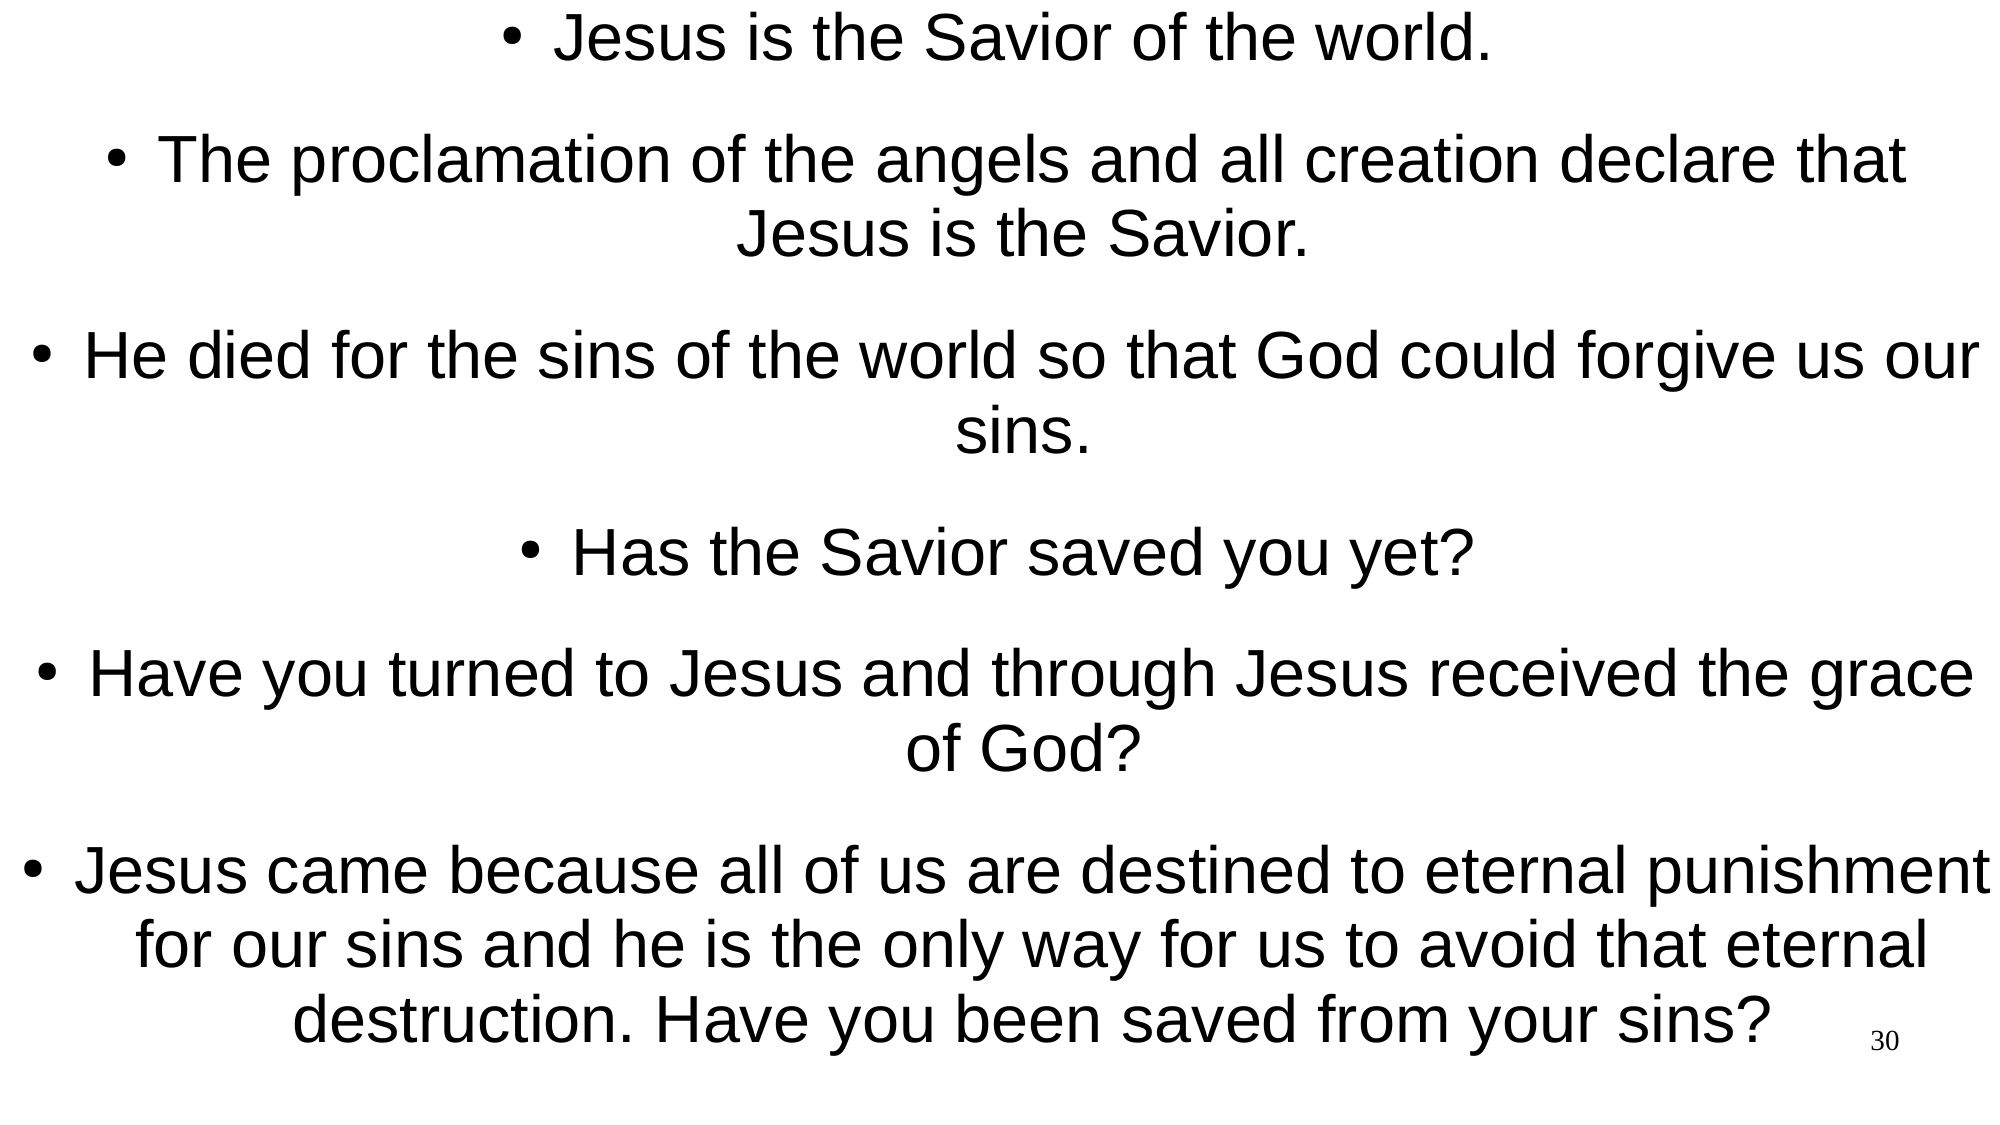

# Jesus is the Savior of the world.
The proclamation of the angels and all creation declare that Jesus is the Savior.
He died for the sins of the world so that God could forgive us our sins.
Has the Savior saved you yet?
Have you turned to Jesus and through Jesus received the grace of God?
Jesus came because all of us are destined to eternal punishment for our sins and he is the only way for us to avoid that eternal destruction. Have you been saved from your sins?
30